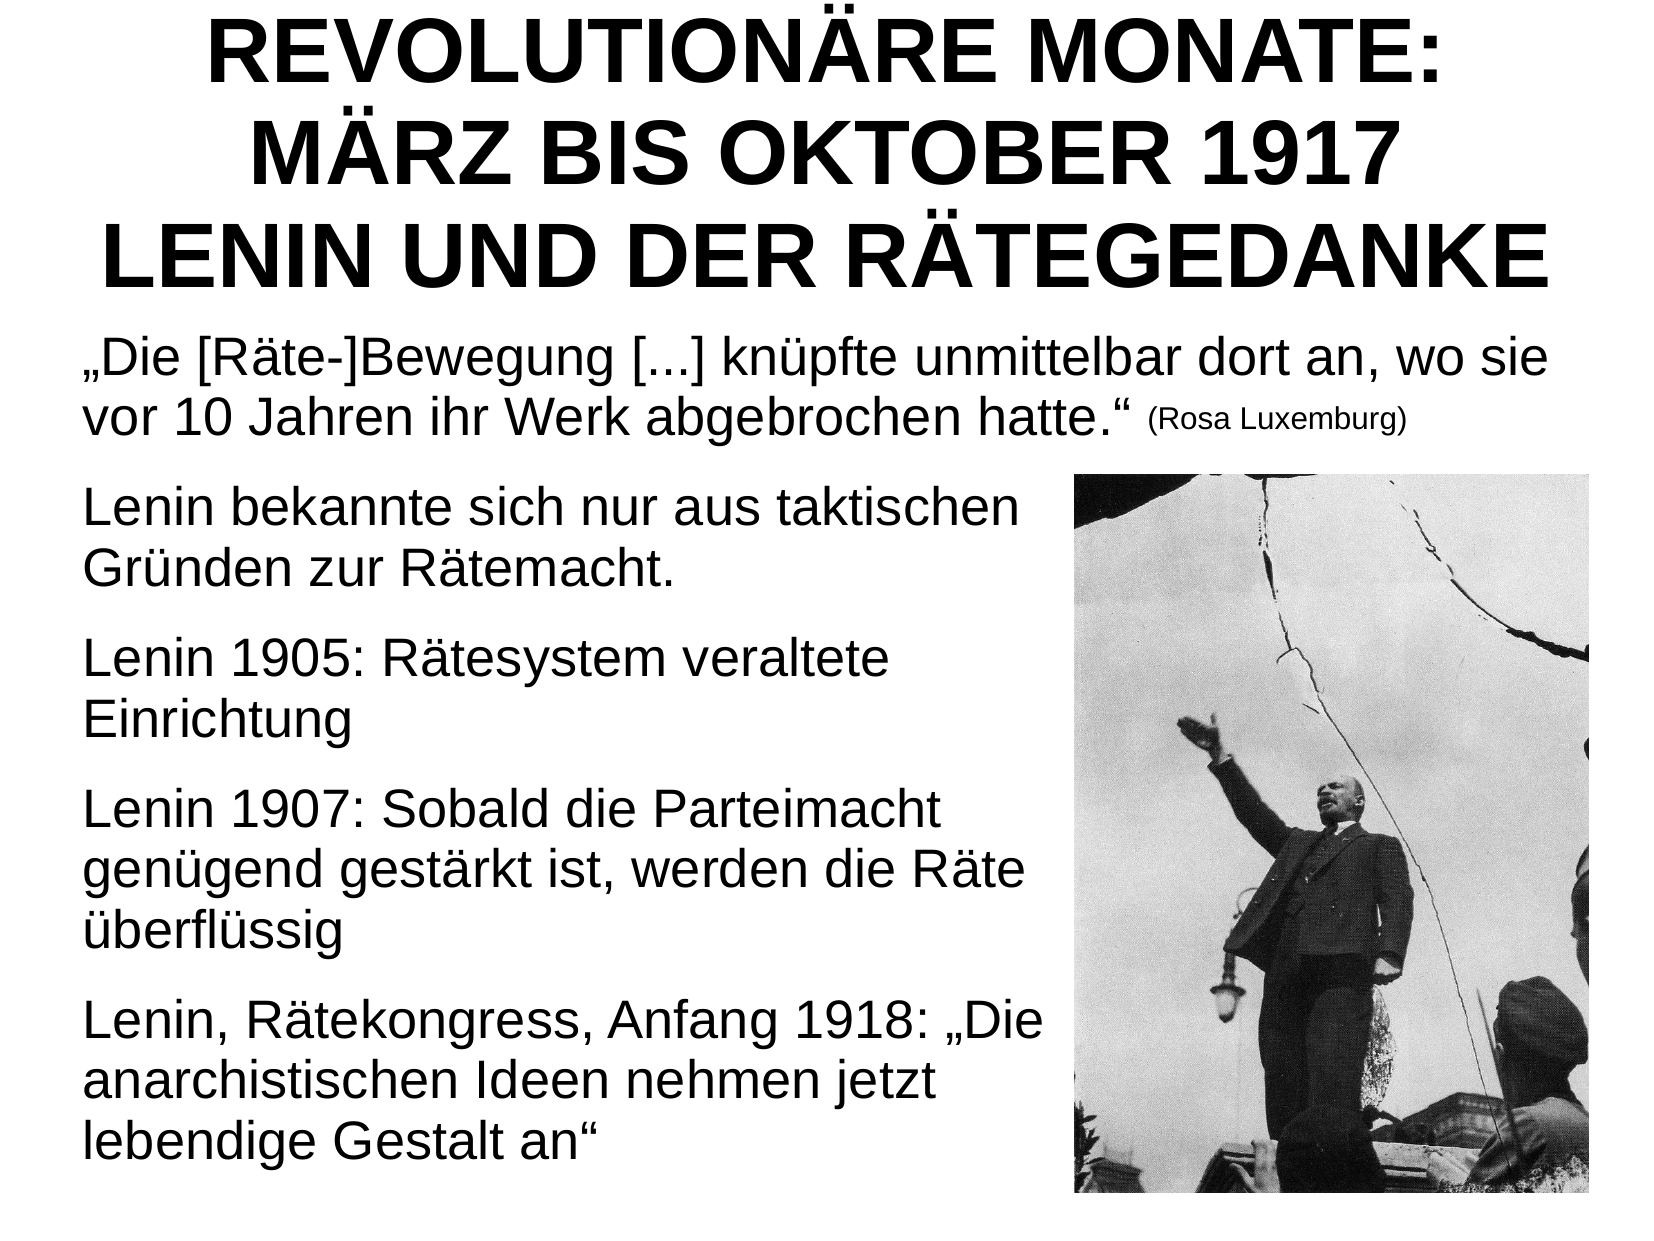

# REVOLUTIONÄRE MONATE: MÄRZ BIS OKTOBER 1917 LENIN UND DER RÄTEGEDANKE
„Die [Räte-]Bewegung [...] knüpfte unmittelbar dort an, wo sie vor 10 Jahren ihr Werk abgebrochen hatte.“ (Rosa Luxemburg)
Lenin bekannte sich nur aus taktischen Gründen zur Rätemacht.
Lenin 1905: Rätesystem veraltete Einrichtung
Lenin 1907: Sobald die Parteimacht genügend gestärkt ist, werden die Räte überflüssig
Lenin, Rätekongress, Anfang 1918: „Die anarchistischen Ideen nehmen jetzt lebendige Gestalt an“